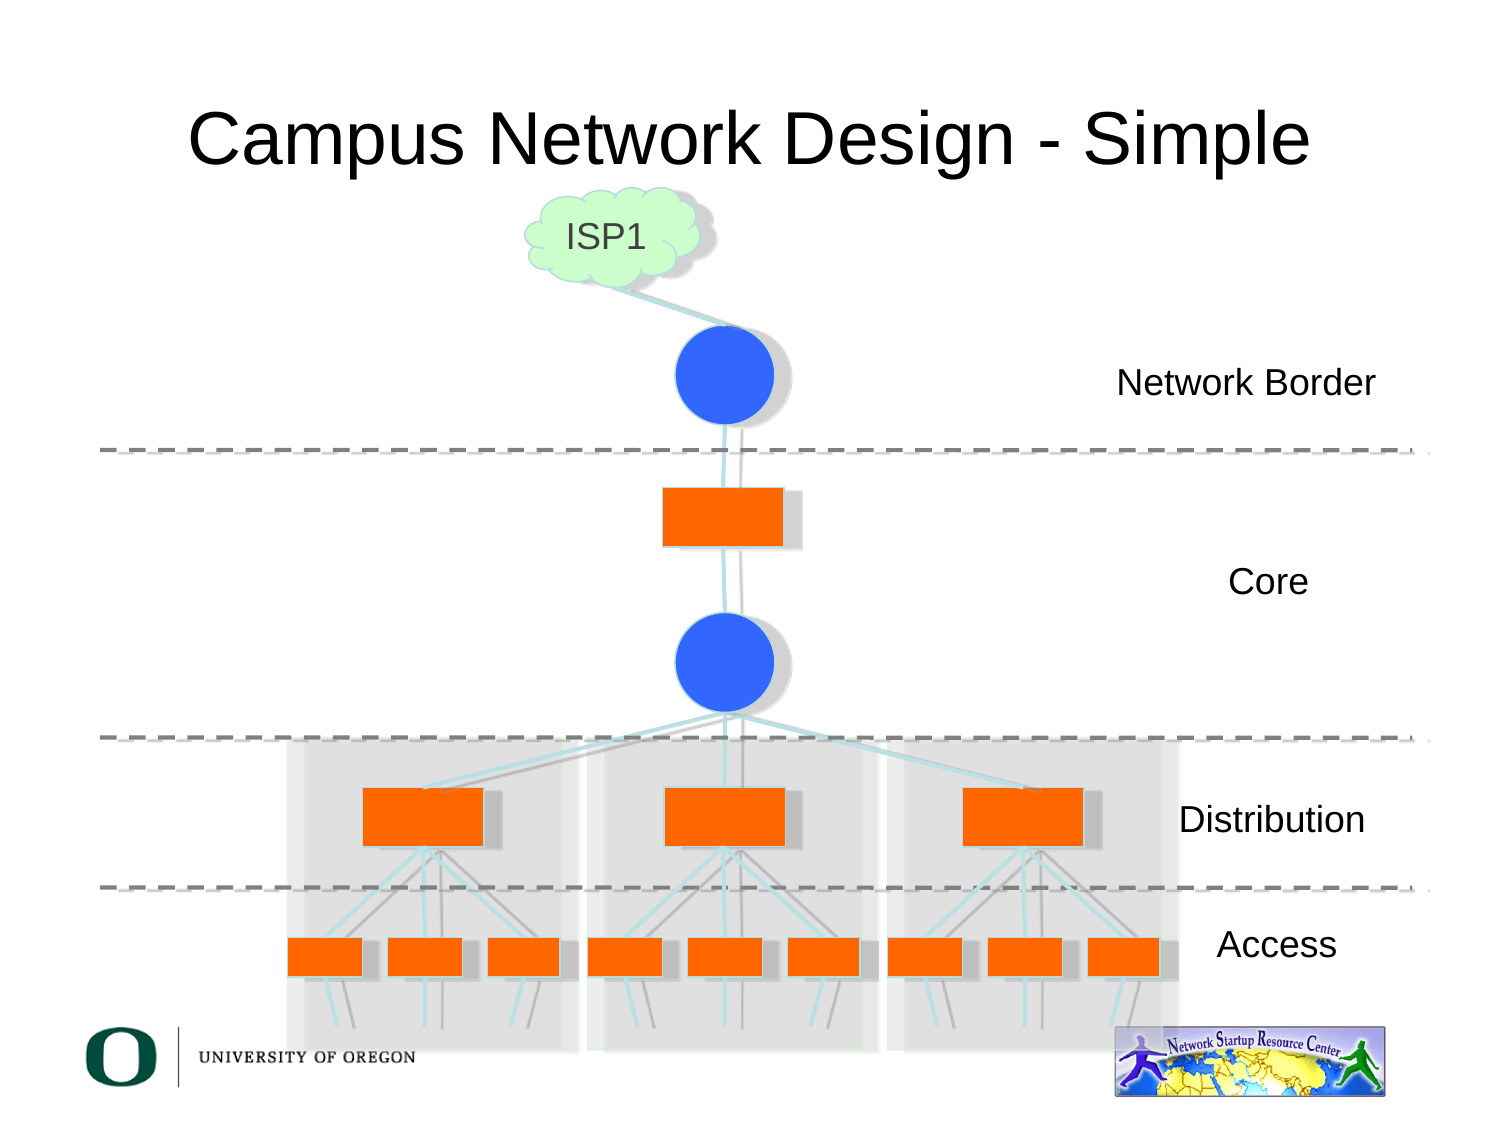

# Campus Network Design - Simple
ISP1
Network Border
Core
Distribution
Access